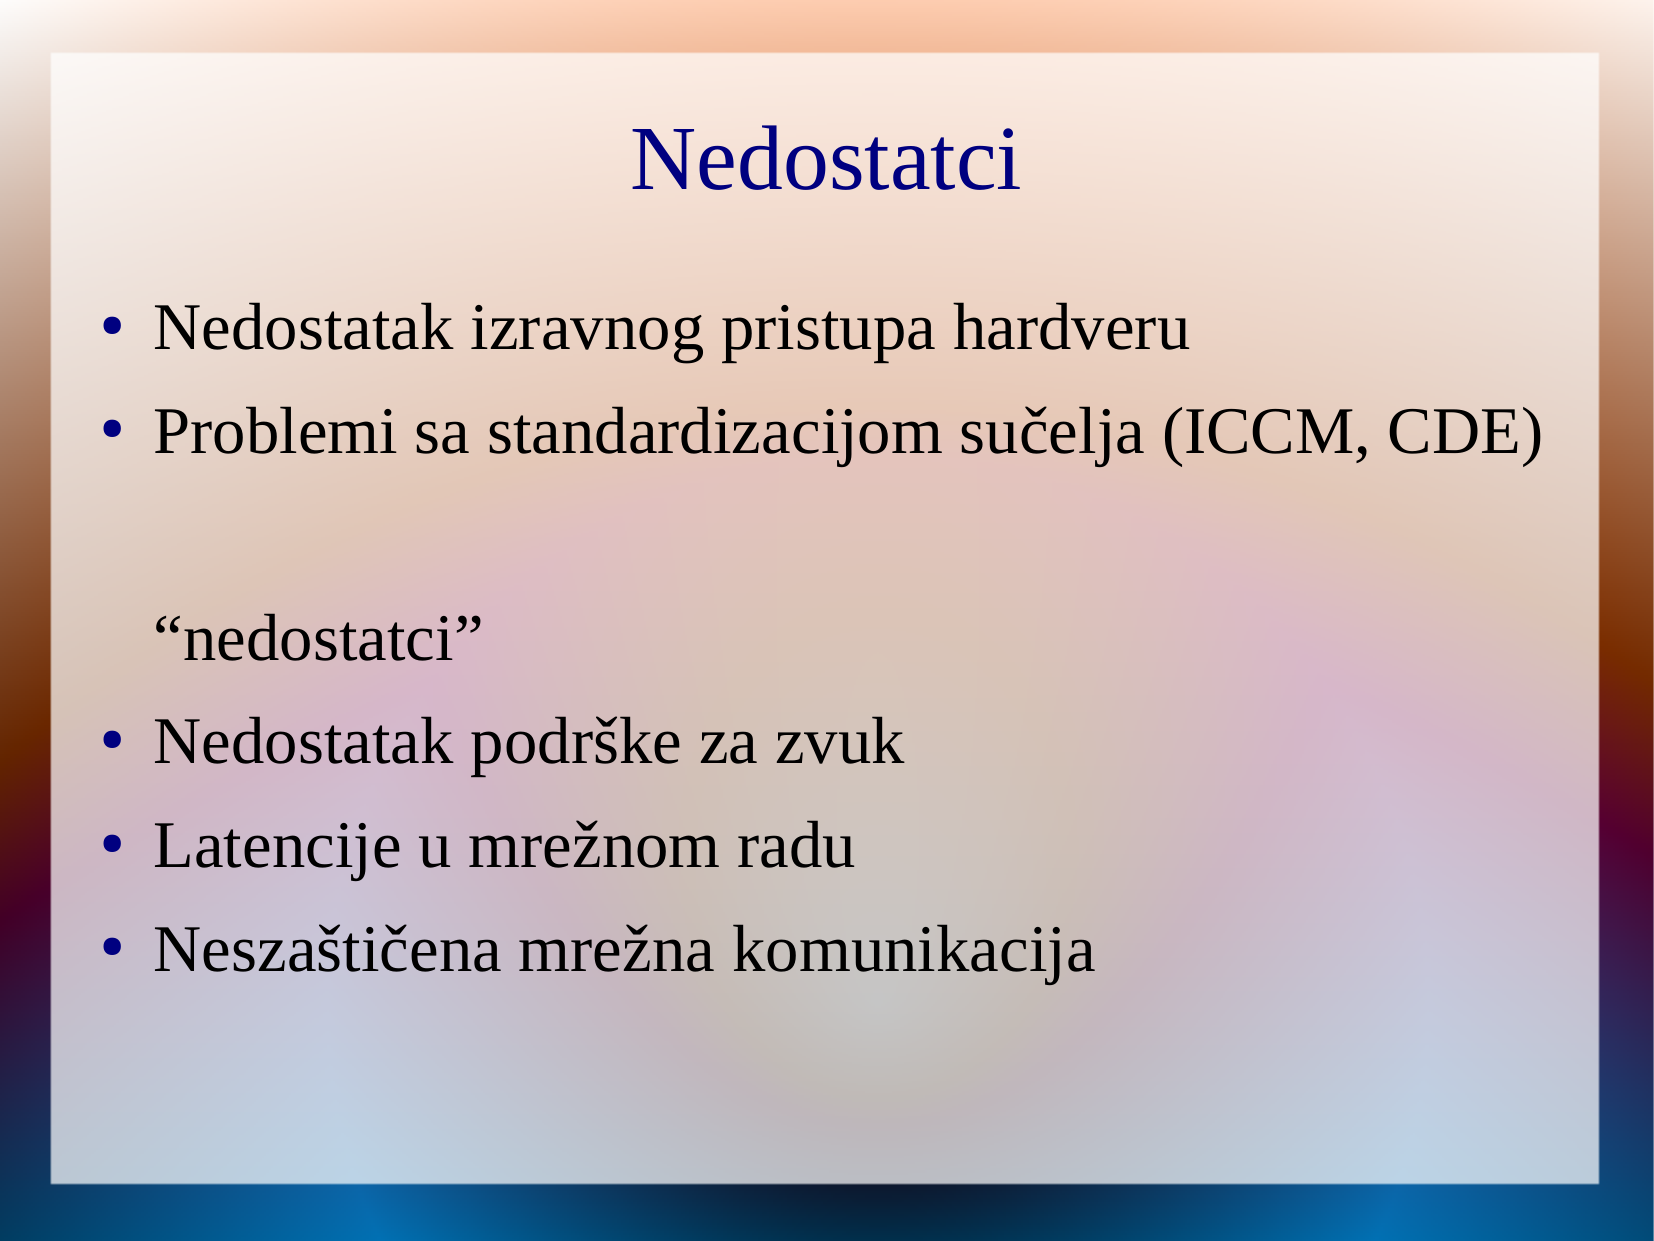

# Nedostatci
Nedostatak izravnog pristupa hardveru
Problemi sa standardizacijom sučelja (ICCM, CDE)
“nedostatci”
Nedostatak podrške za zvuk
Latencije u mrežnom radu
Neszaštičena mrežna komunikacija